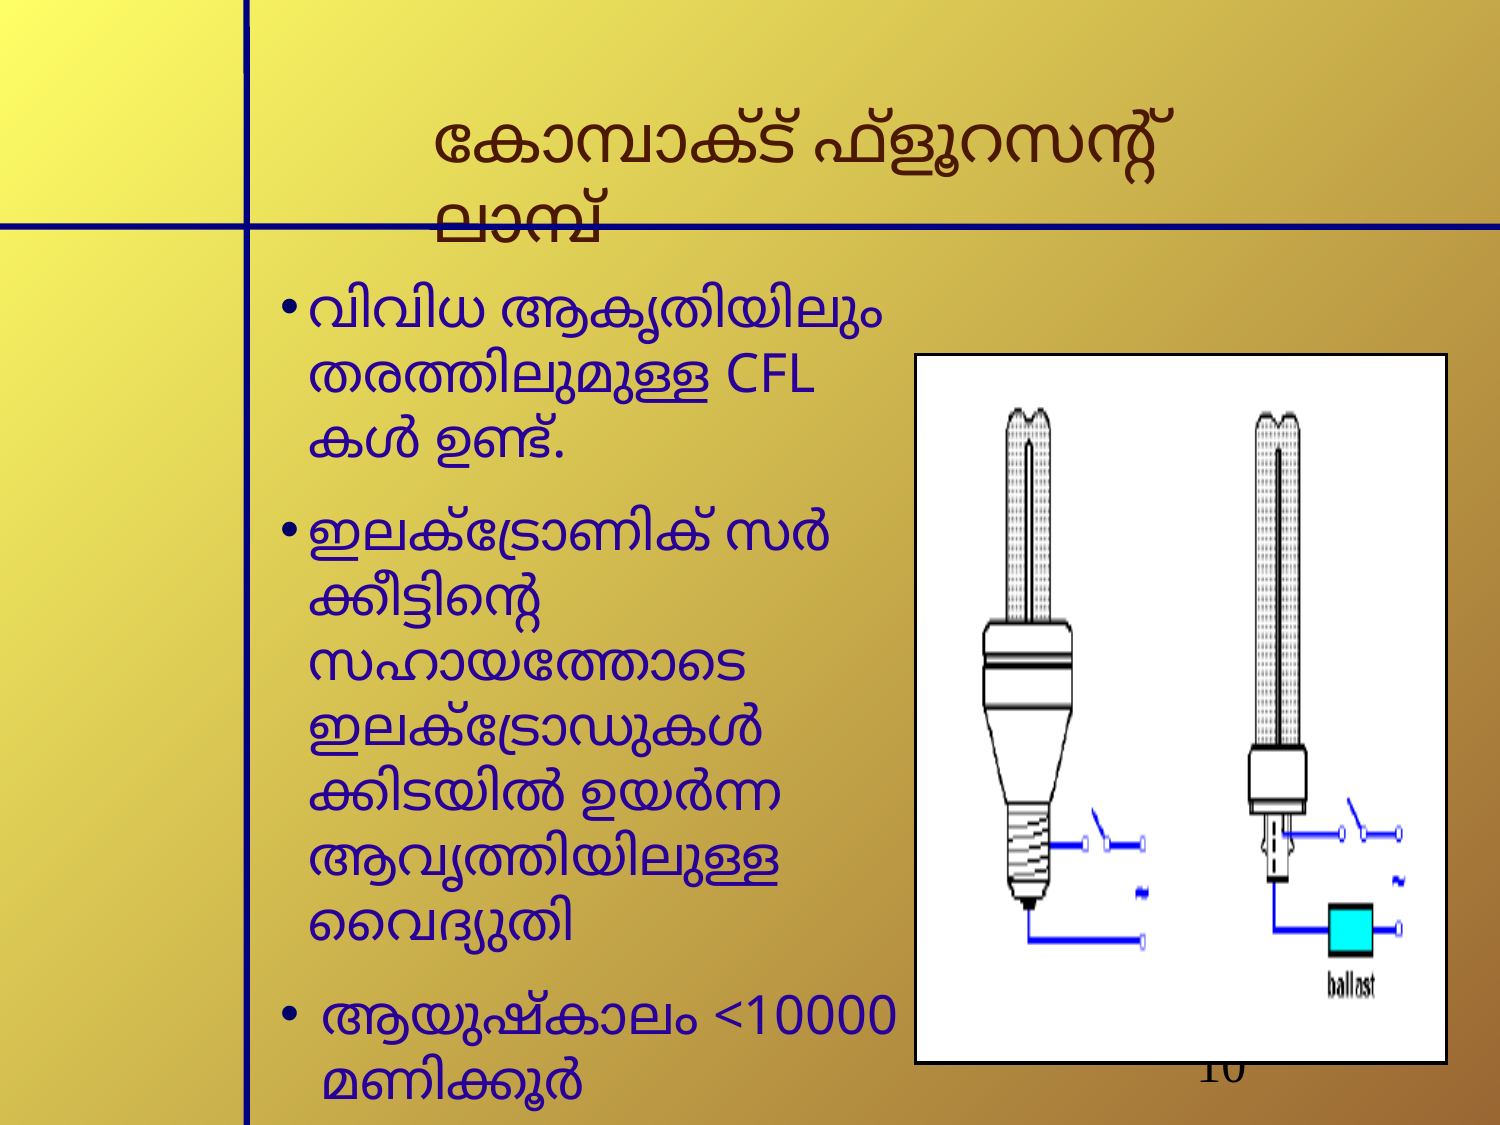

കോമ്പാക്ട് ഫ്ളൂറസന്റ് ലാമ്പ്
വിവിധ ആകൃതിയിലും തരത്തിലുമുള്ള CFL കള്‍ ഉണ്ട്.
ഇലക്ട്രോണിക് സര്‍ക്കീട്ടിന്റെ സഹായത്തോടെ ഇലക്ട്രോഡുകള്‍ക്കിടയില്‍ ഉയര്‍ന്ന ആവൃത്തിയിലുള്ള വൈദ്യുതി
ആയുഷ്കാലം <10000 മണിക്കൂര്‍
10